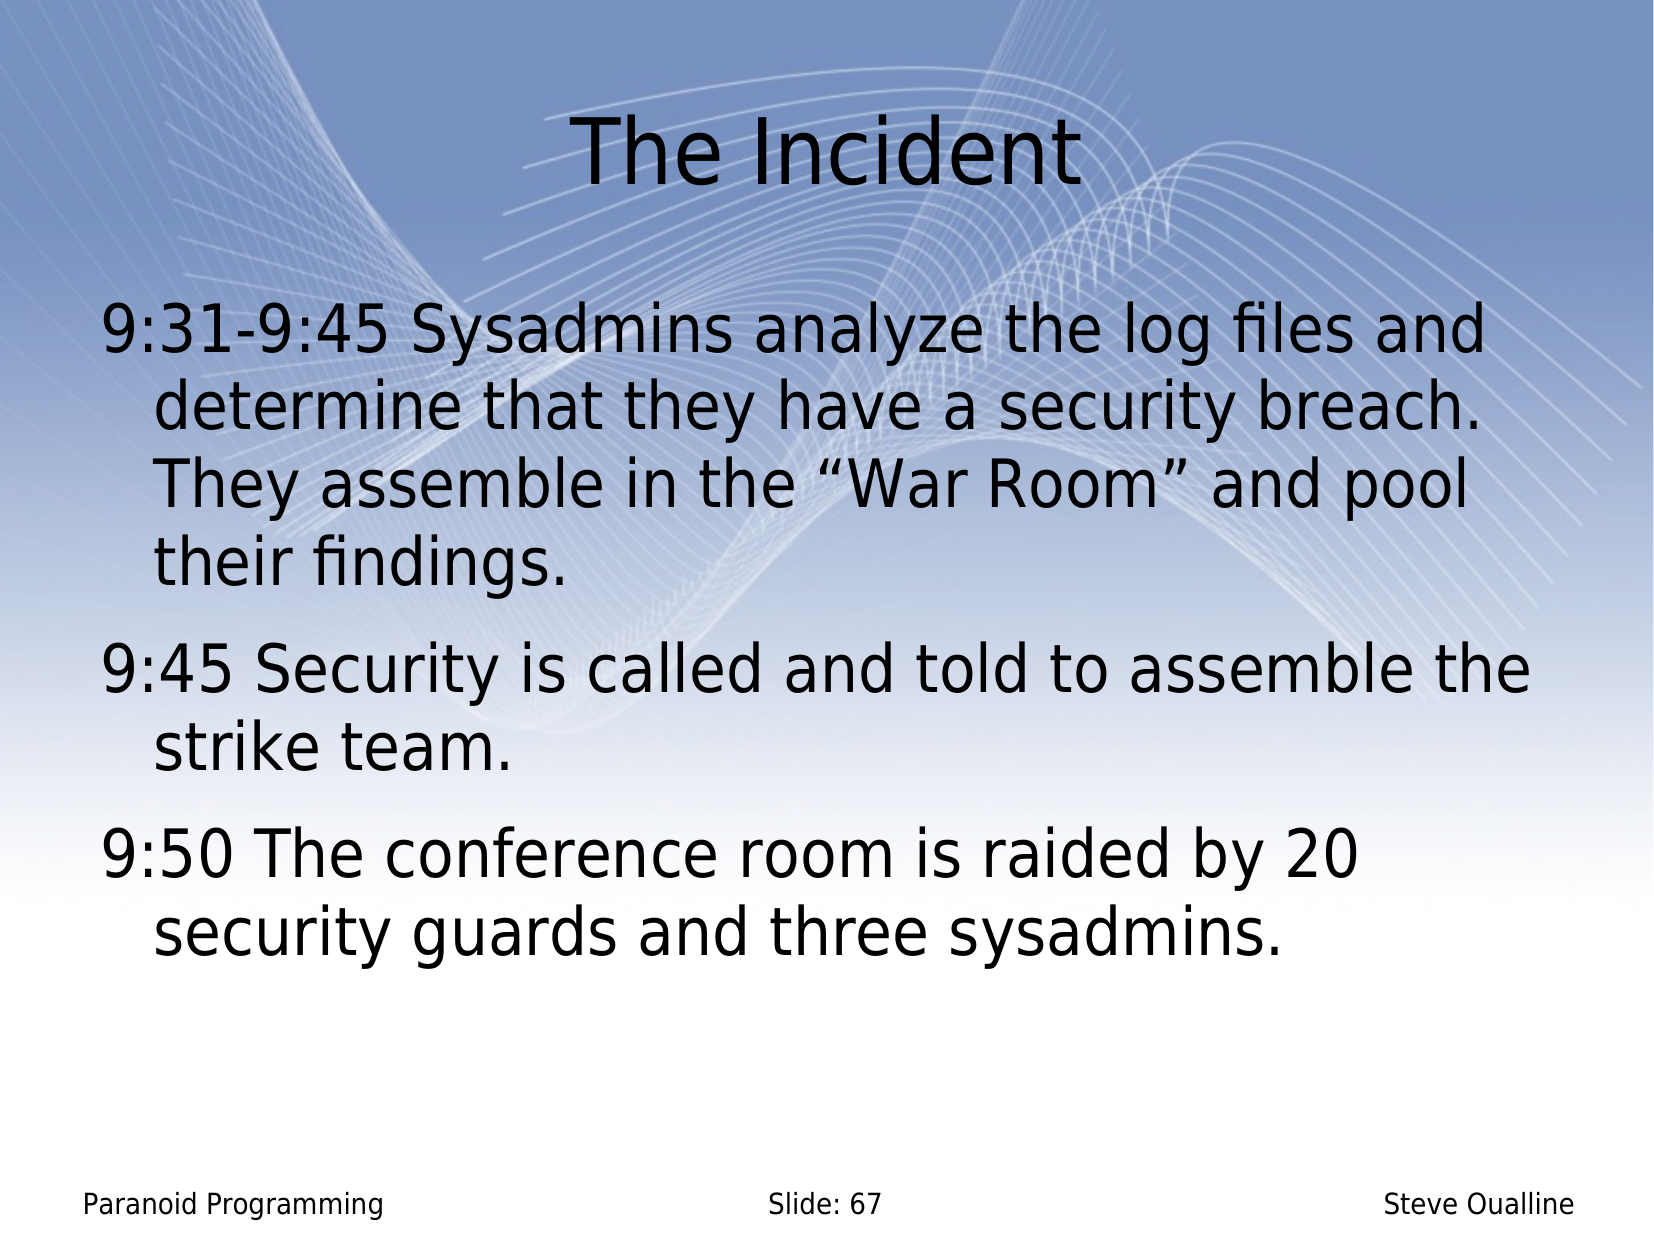

# The Incident
9:31-9:45 Sysadmins analyze the log files and determine that they have a security breach. They assemble in the “War Room” and pool their findings.
9:45 Security is called and told to assemble the strike team.
9:50 The conference room is raided by 20 security guards and three sysadmins.
Paranoid Programming
Steve Oualline
67